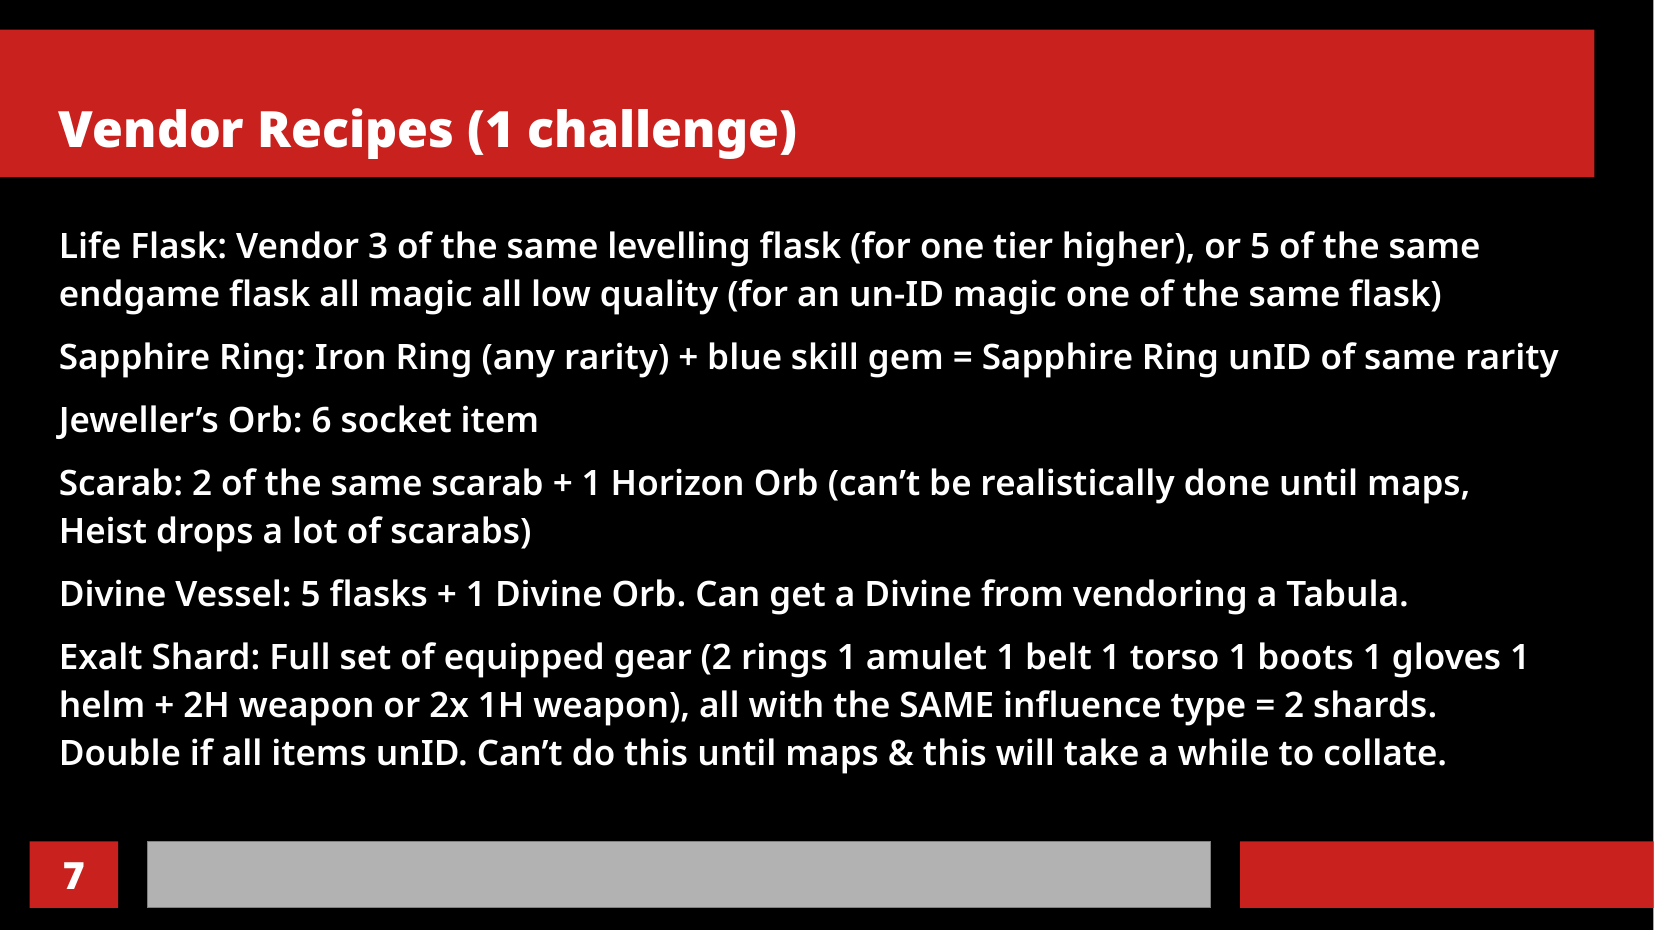

# Vendor Recipes (1 challenge)
Life Flask: Vendor 3 of the same levelling flask (for one tier higher), or 5 of the same endgame flask all magic all low quality (for an un-ID magic one of the same flask)
Sapphire Ring: Iron Ring (any rarity) + blue skill gem = Sapphire Ring unID of same rarity
Jeweller’s Orb: 6 socket item
Scarab: 2 of the same scarab + 1 Horizon Orb (can’t be realistically done until maps, Heist drops a lot of scarabs)
Divine Vessel: 5 flasks + 1 Divine Orb. Can get a Divine from vendoring a Tabula.
Exalt Shard: Full set of equipped gear (2 rings 1 amulet 1 belt 1 torso 1 boots 1 gloves 1 helm + 2H weapon or 2x 1H weapon), all with the SAME influence type = 2 shards. Double if all items unID. Can’t do this until maps & this will take a while to collate.
7